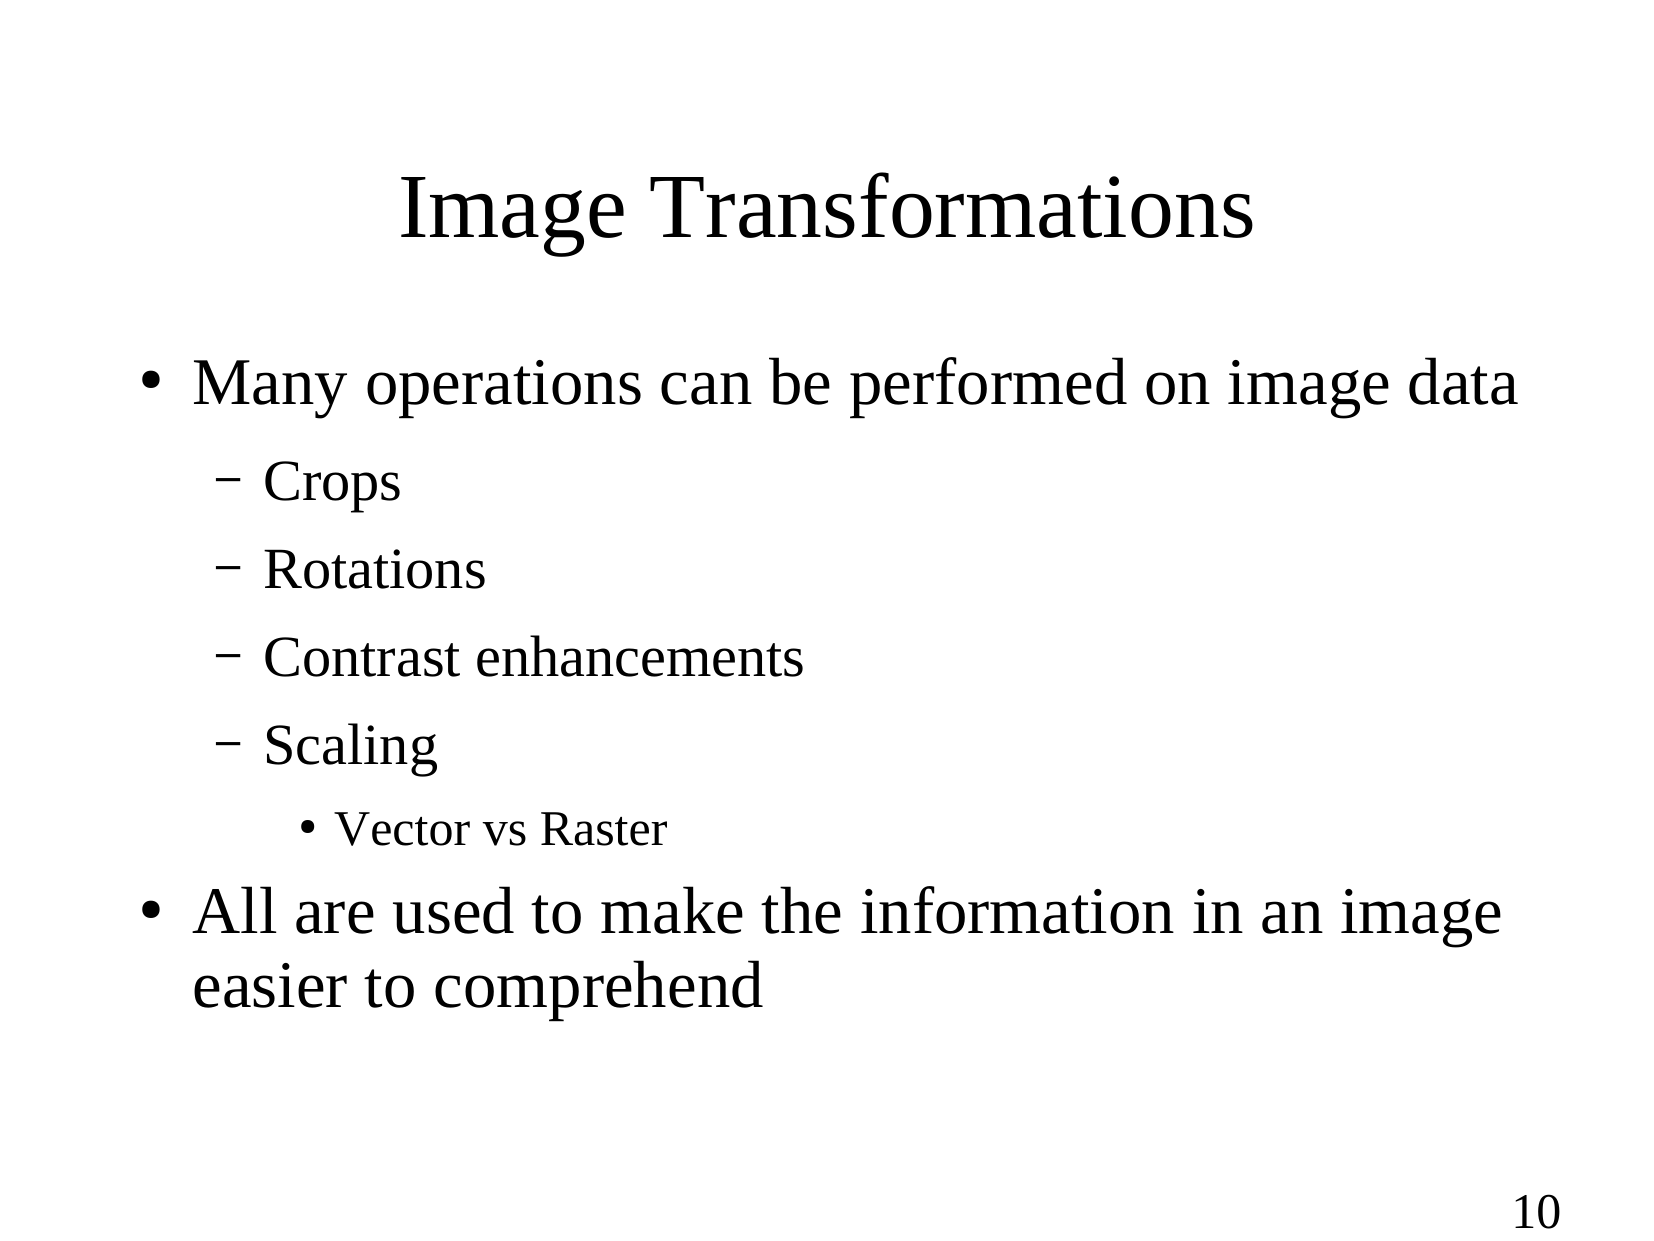

# Image Transformations
Many operations can be performed on image data
Crops
Rotations
Contrast enhancements
Scaling
Vector vs Raster
All are used to make the information in an image easier to comprehend